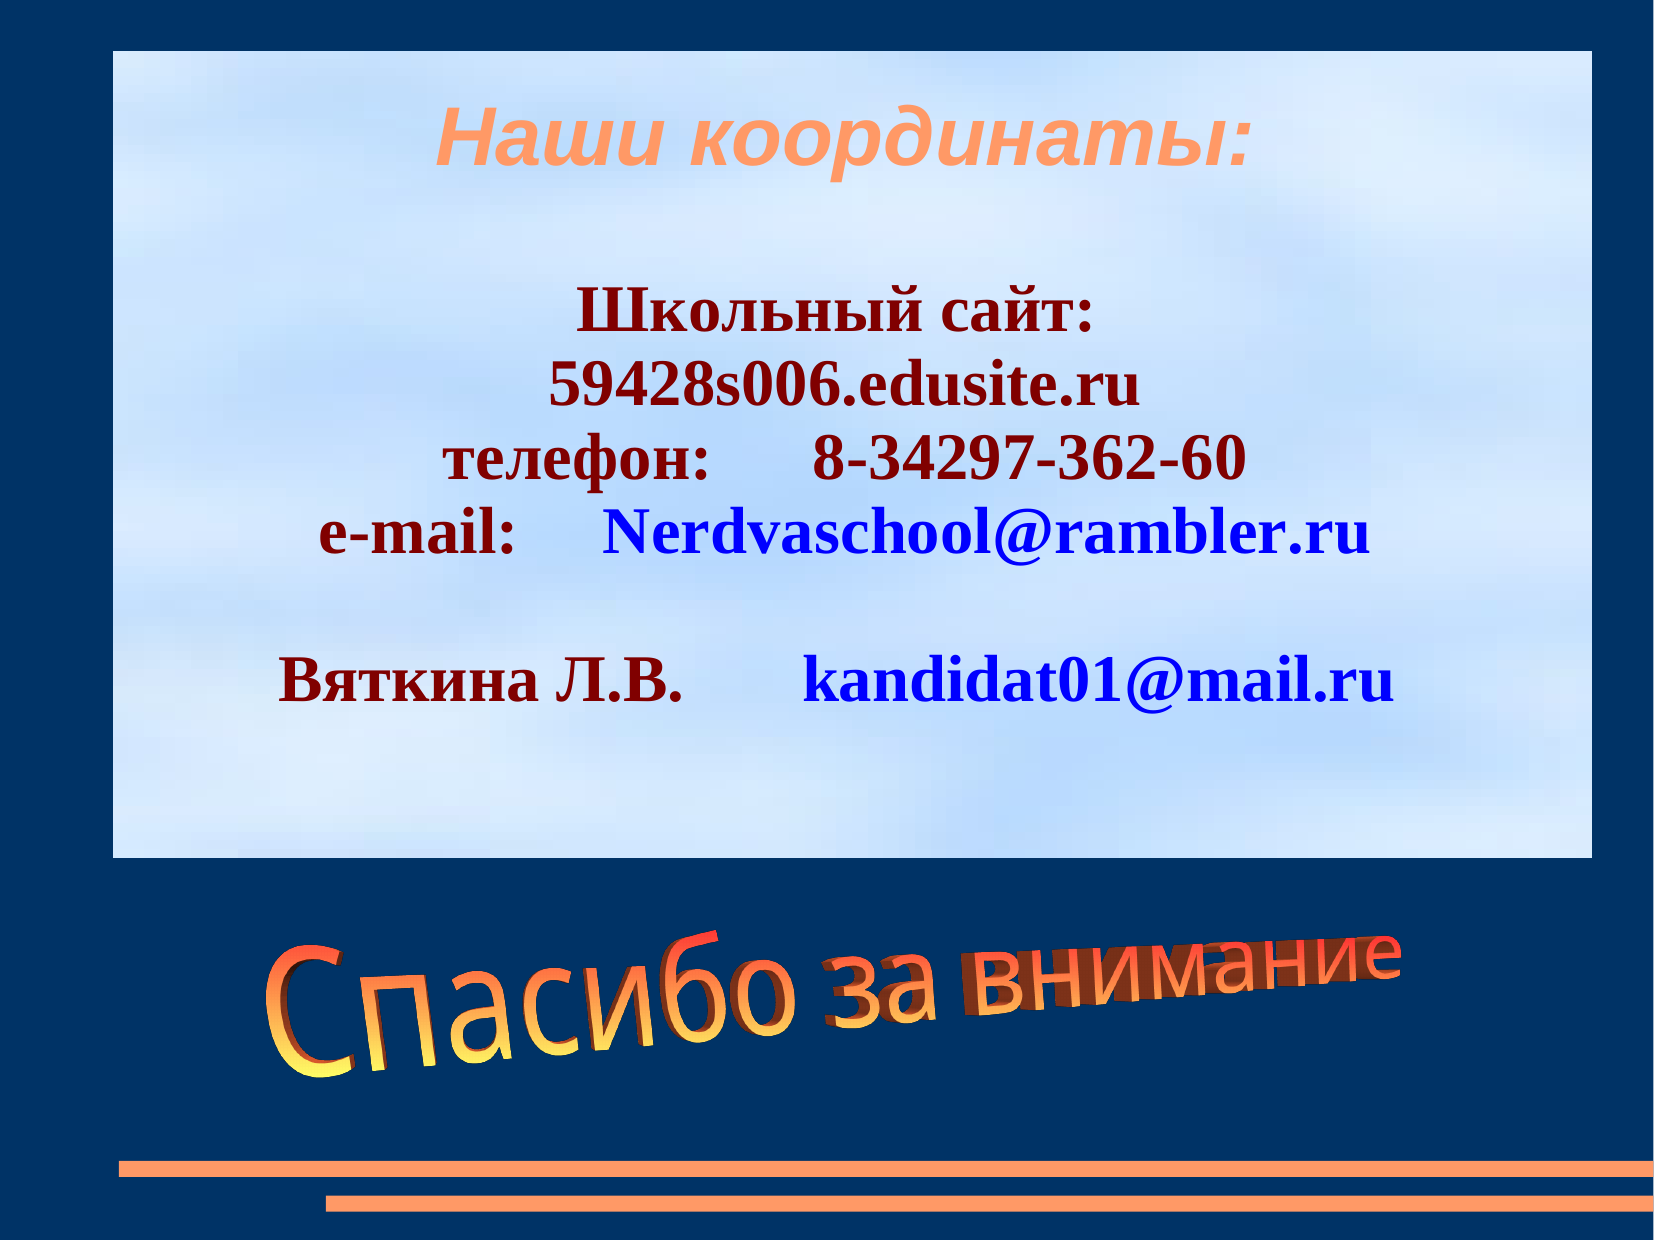

# Наши координаты:
Школьный сайт:
59428s006.edusite.ru
телефон: 8-34297-362-60
e-mail: Nerdvaschool@rambler.ru
Вяткина Л.В. kandidat01@mail.ru
Спасибо за внимание